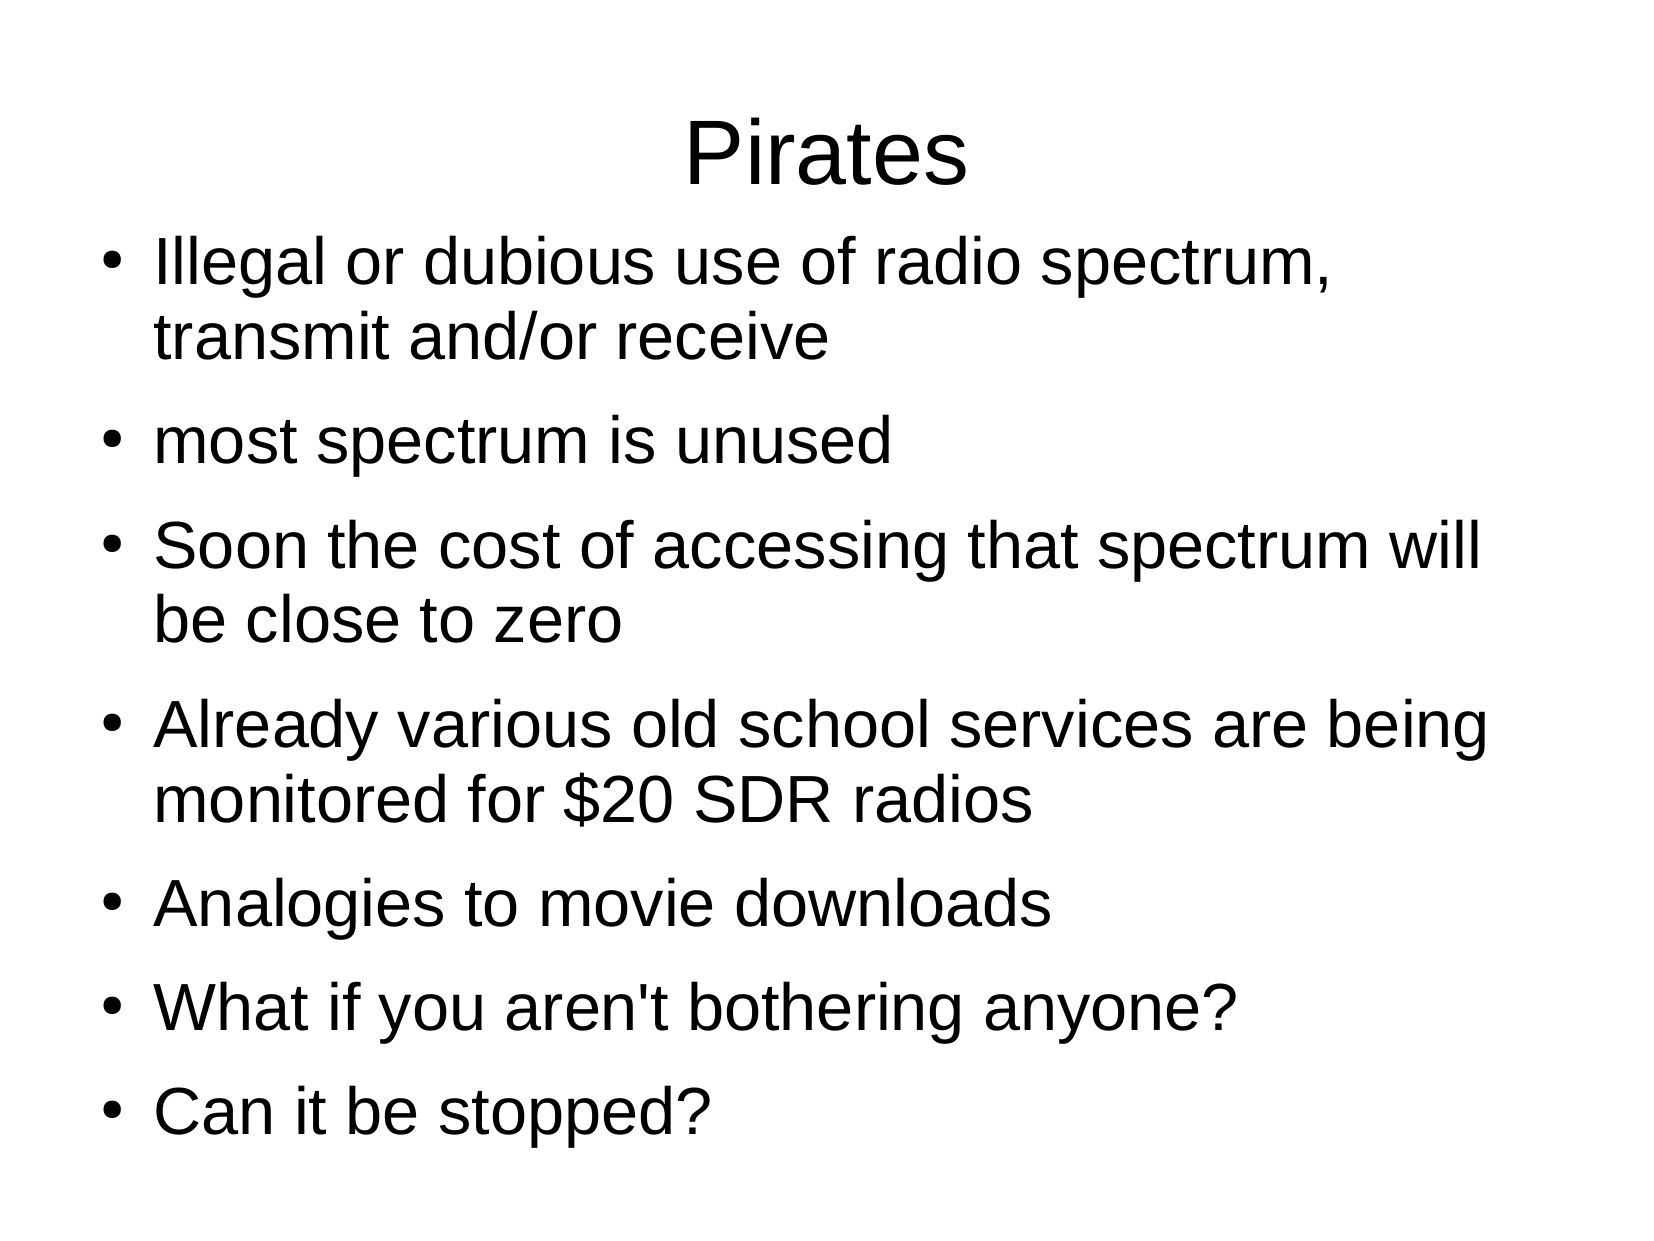

# Pirates
Illegal or dubious use of radio spectrum, transmit and/or receive
most spectrum is unused
Soon the cost of accessing that spectrum will be close to zero
Already various old school services are being monitored for $20 SDR radios
Analogies to movie downloads
What if you aren't bothering anyone?
Can it be stopped?